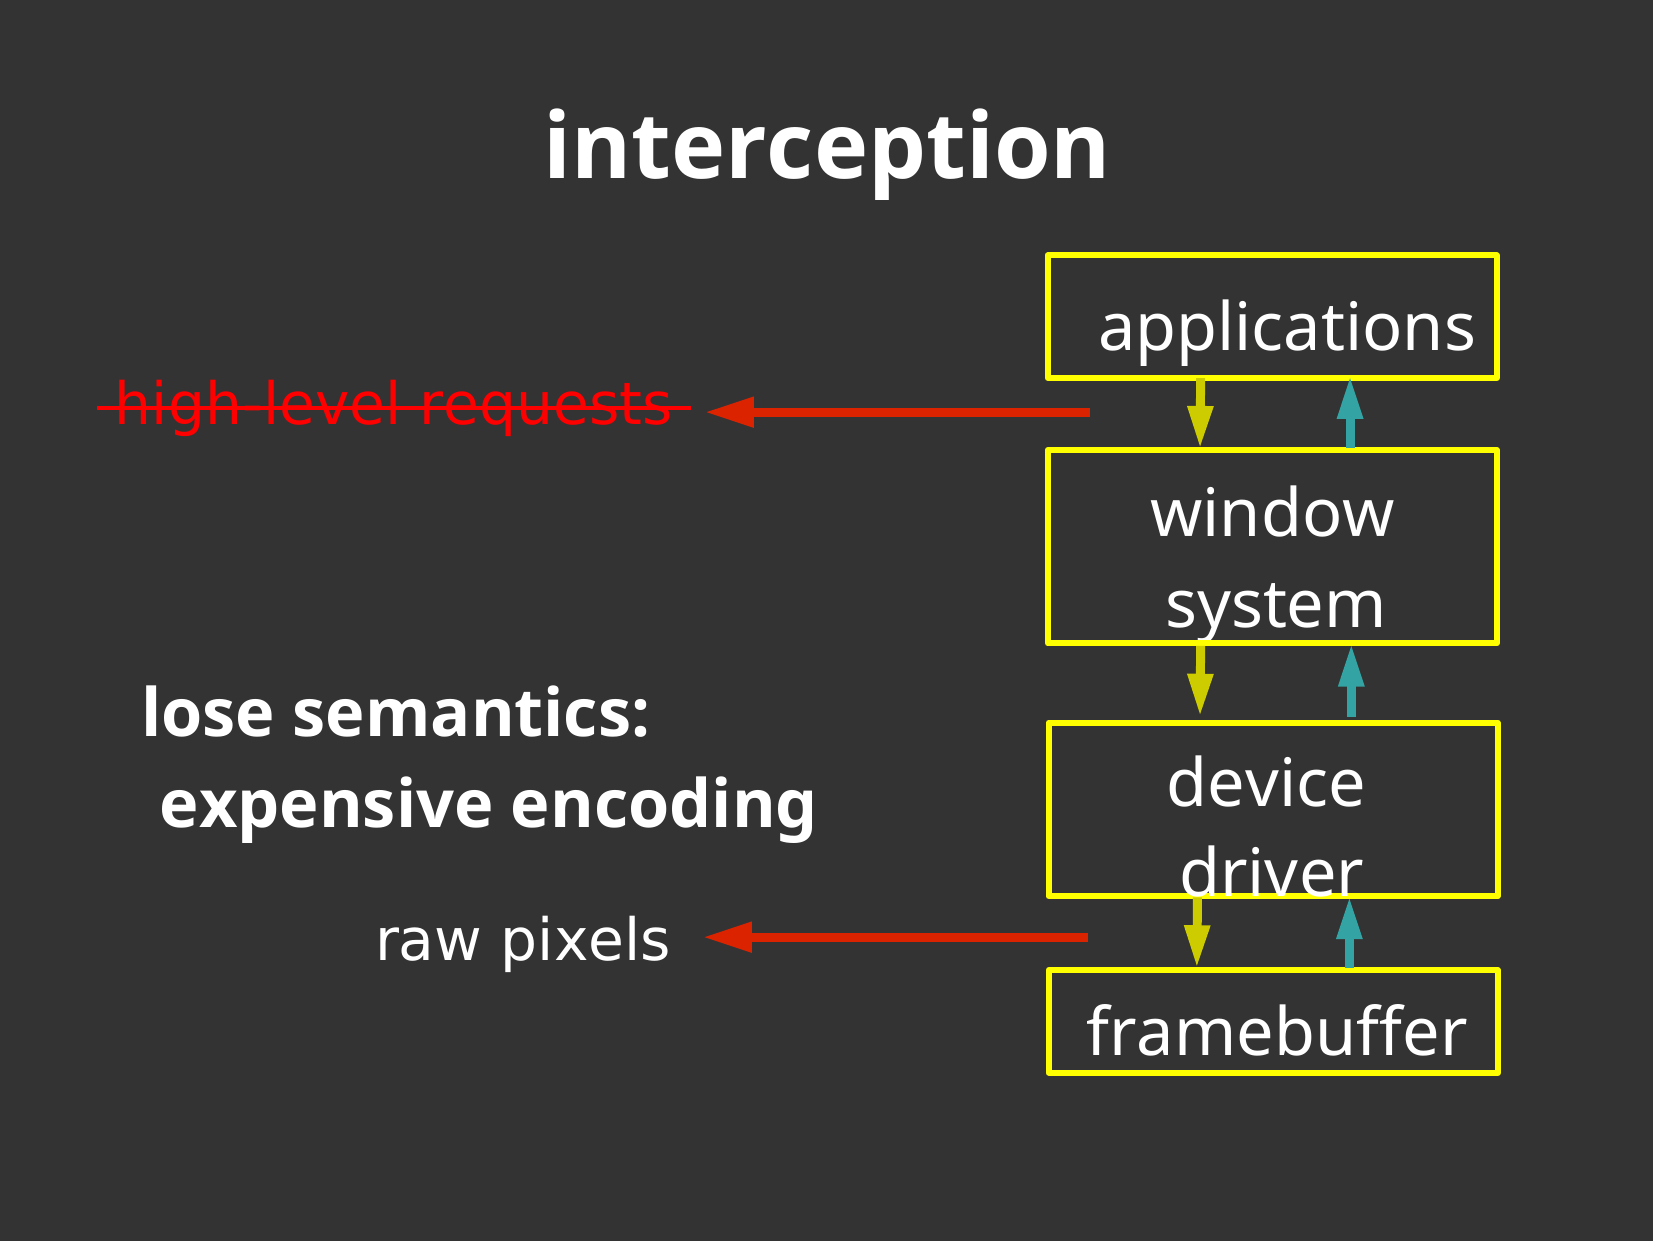

# interception
applications
window
system
device
driver
framebuffer
 high-level requests
 lose semantics: expensive encoding
raw pixels